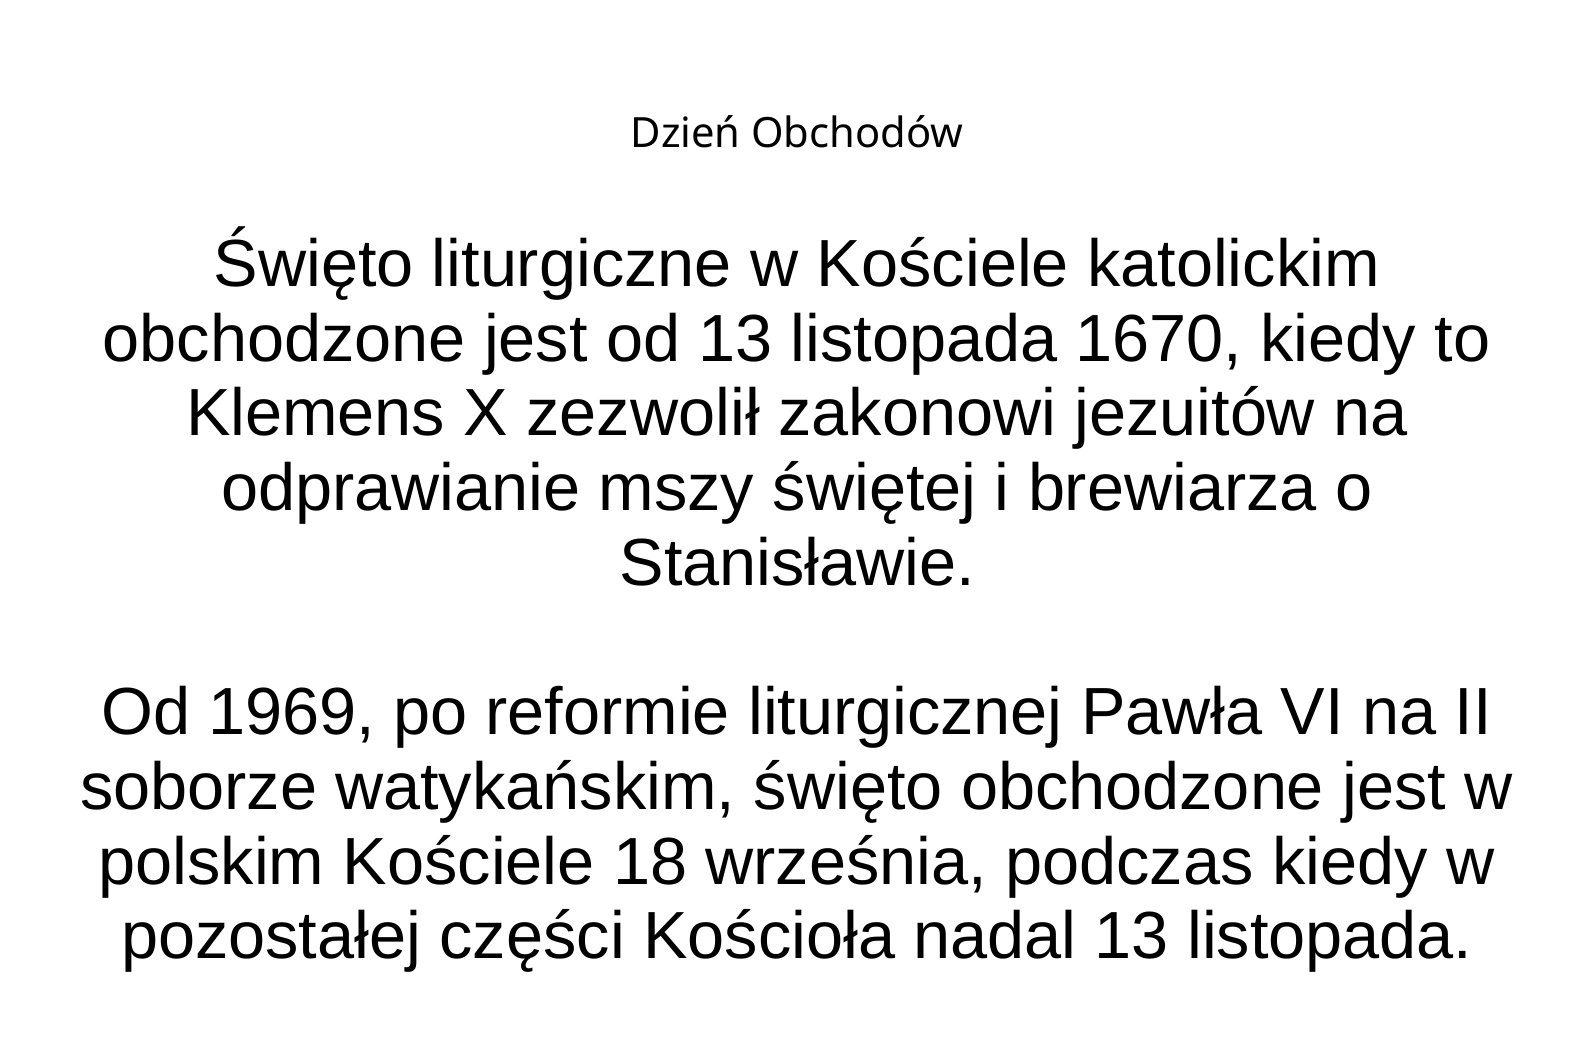

# Dzień Obchodów
Święto liturgiczne w Kościele katolickim obchodzone jest od 13 listopada 1670, kiedy to Klemens X zezwolił zakonowi jezuitów na odprawianie mszy świętej i brewiarza o Stanisławie.
Od 1969, po reformie liturgicznej Pawła VI na II soborze watykańskim, święto obchodzone jest w polskim Kościele 18 września, podczas kiedy w pozostałej części Kościoła nadal 13 listopada.